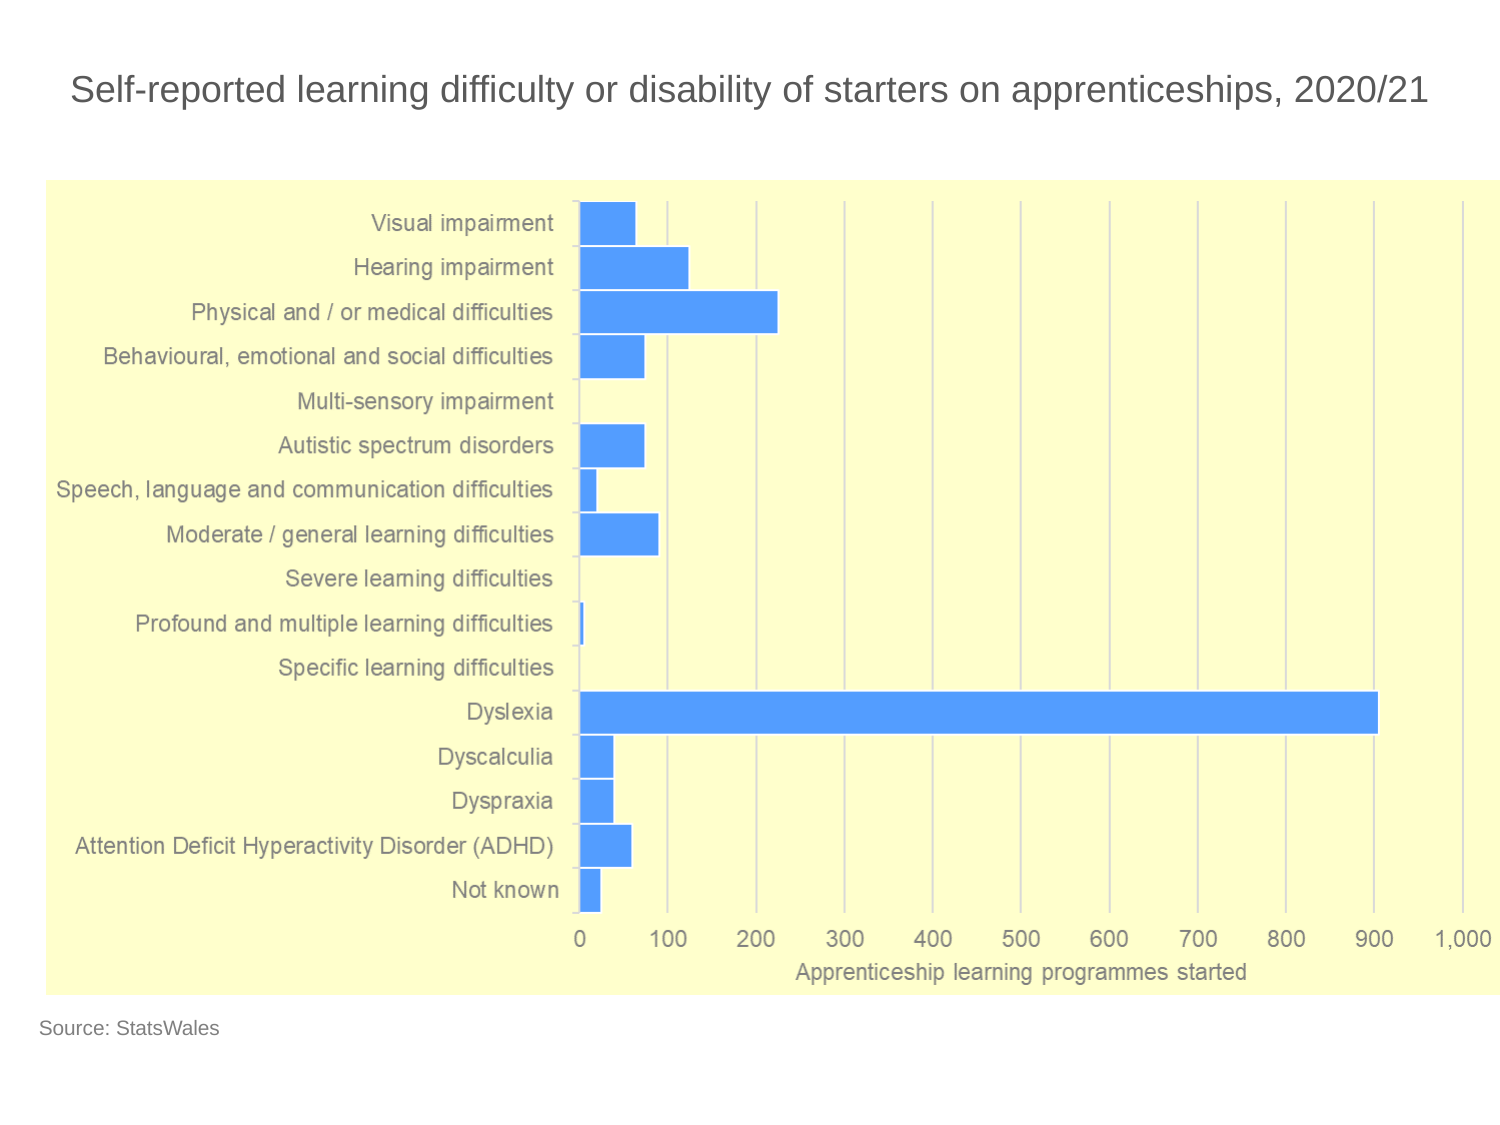

# Self-reported learning difficulty or disability of starters on apprenticeships, 2020/21
Source: StatsWales